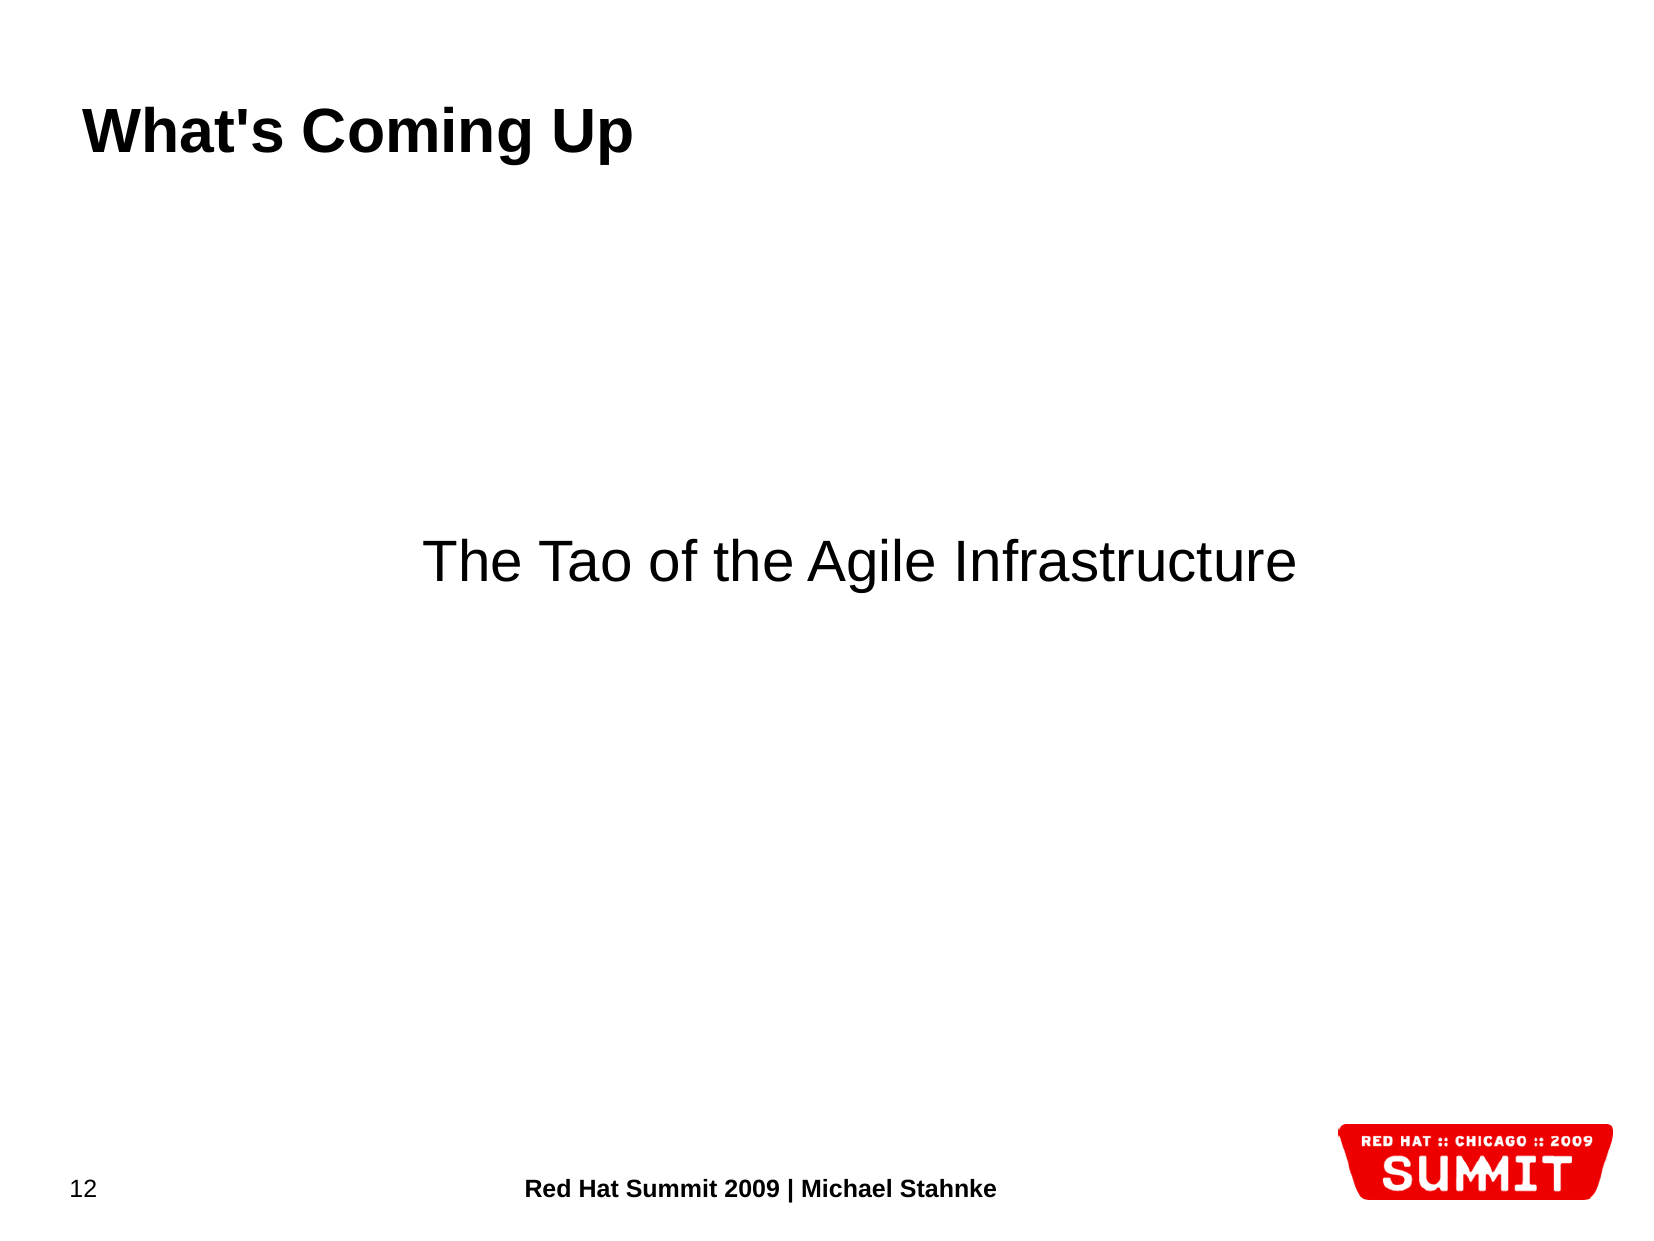

# What's Coming Up
The Tao of the Agile Infrastructure